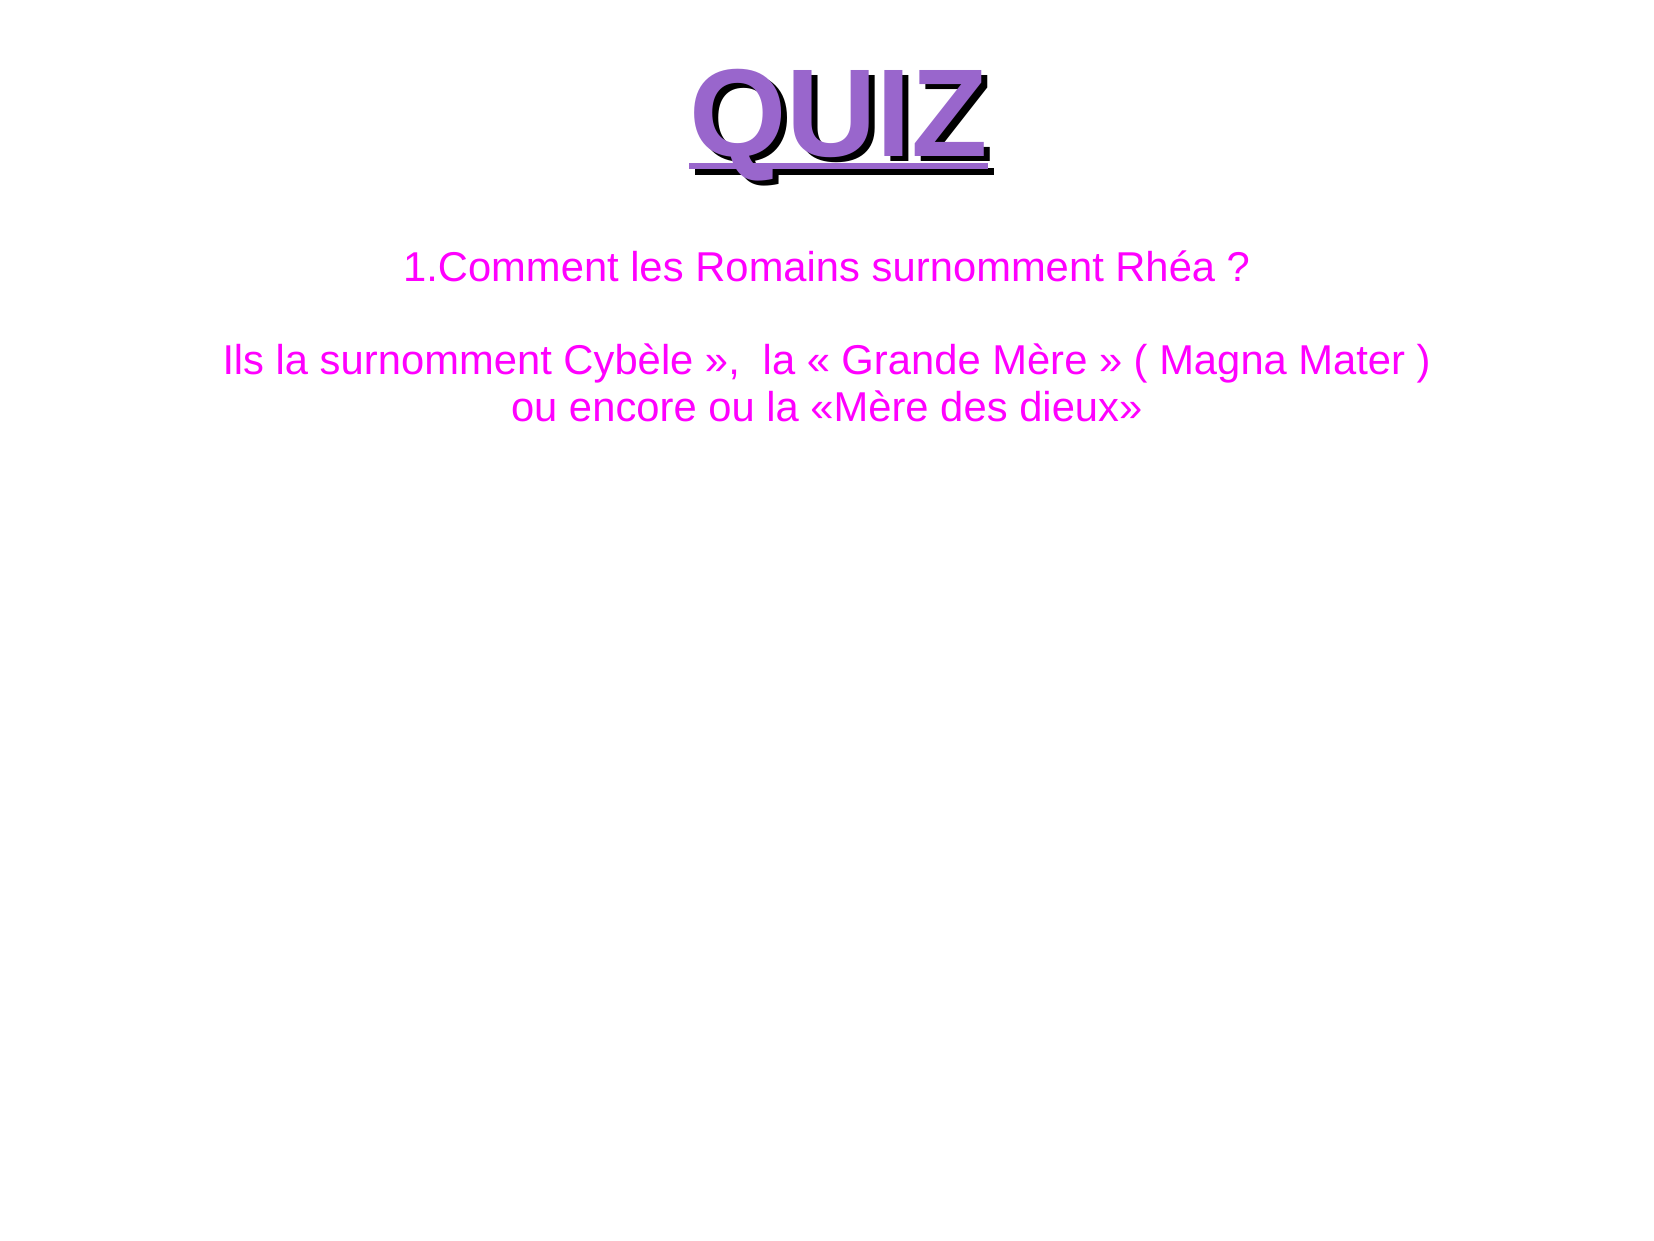

QUIZ
1.Comment les Romains surnomment Rhéa ?
Ils la surnomment Cybèle », la « Grande Mère » ( Magna Mater )
 ou encore ou la «Mère des dieux»